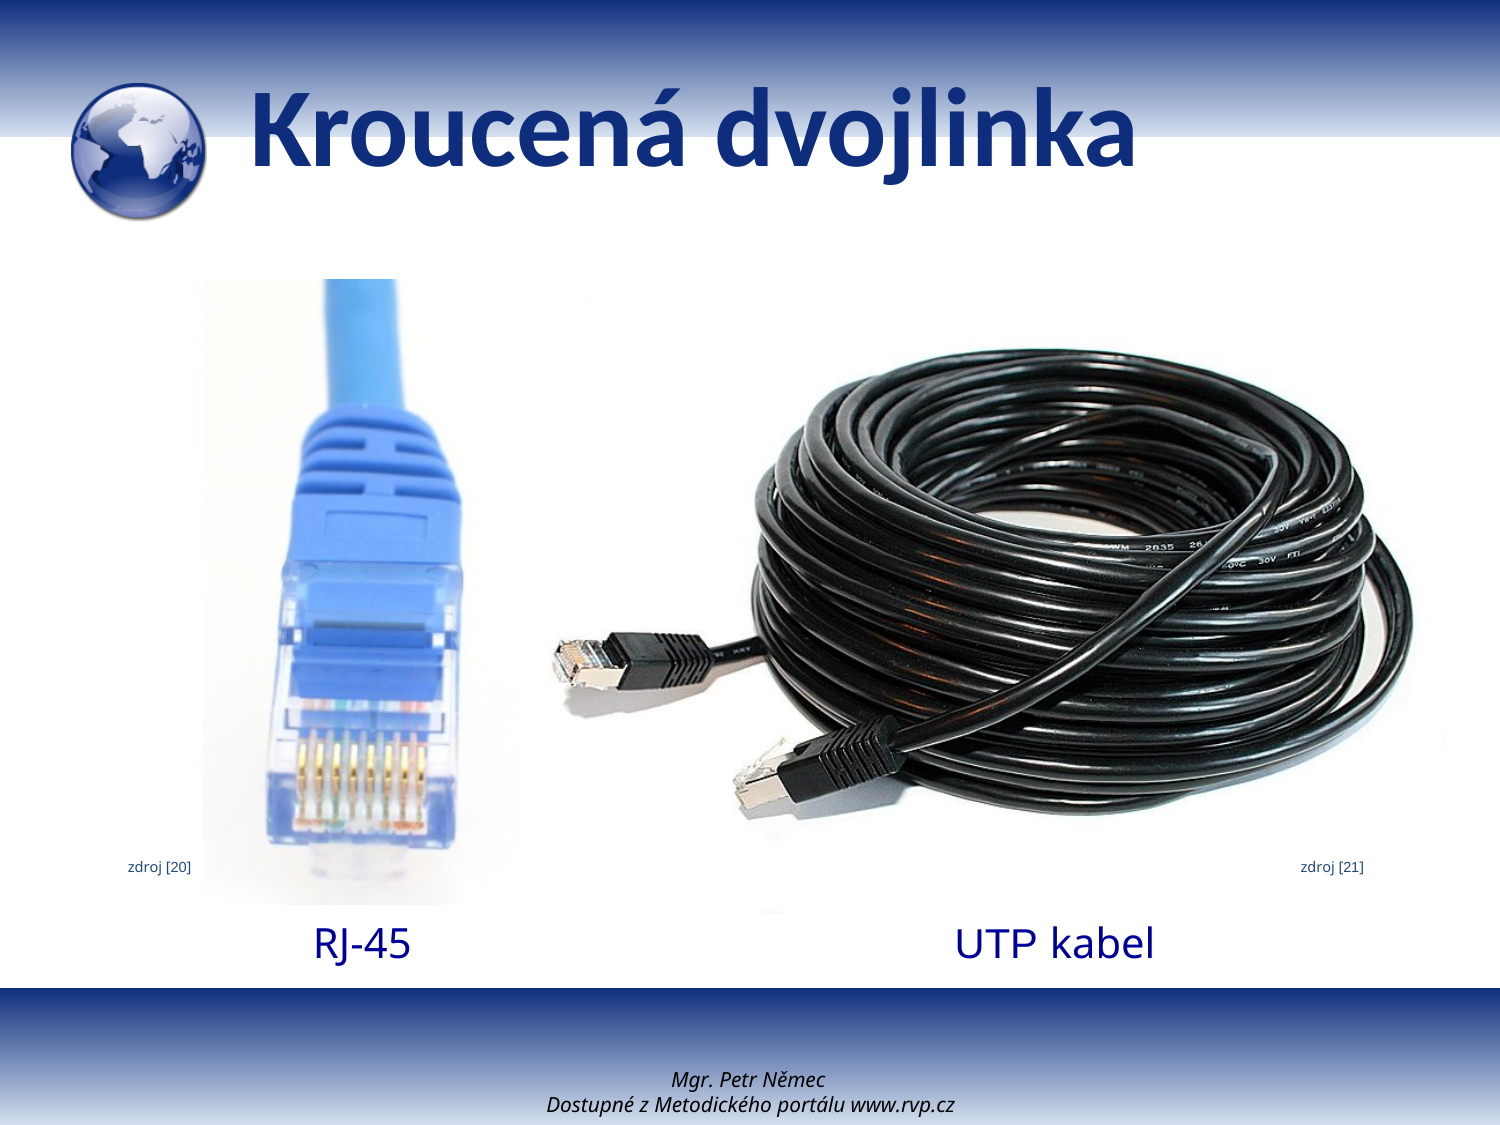

# Kroucená dvojlinka
zdroj [22]
zdroj [20]
zdroj [21]
RJ-45
UTP kabel